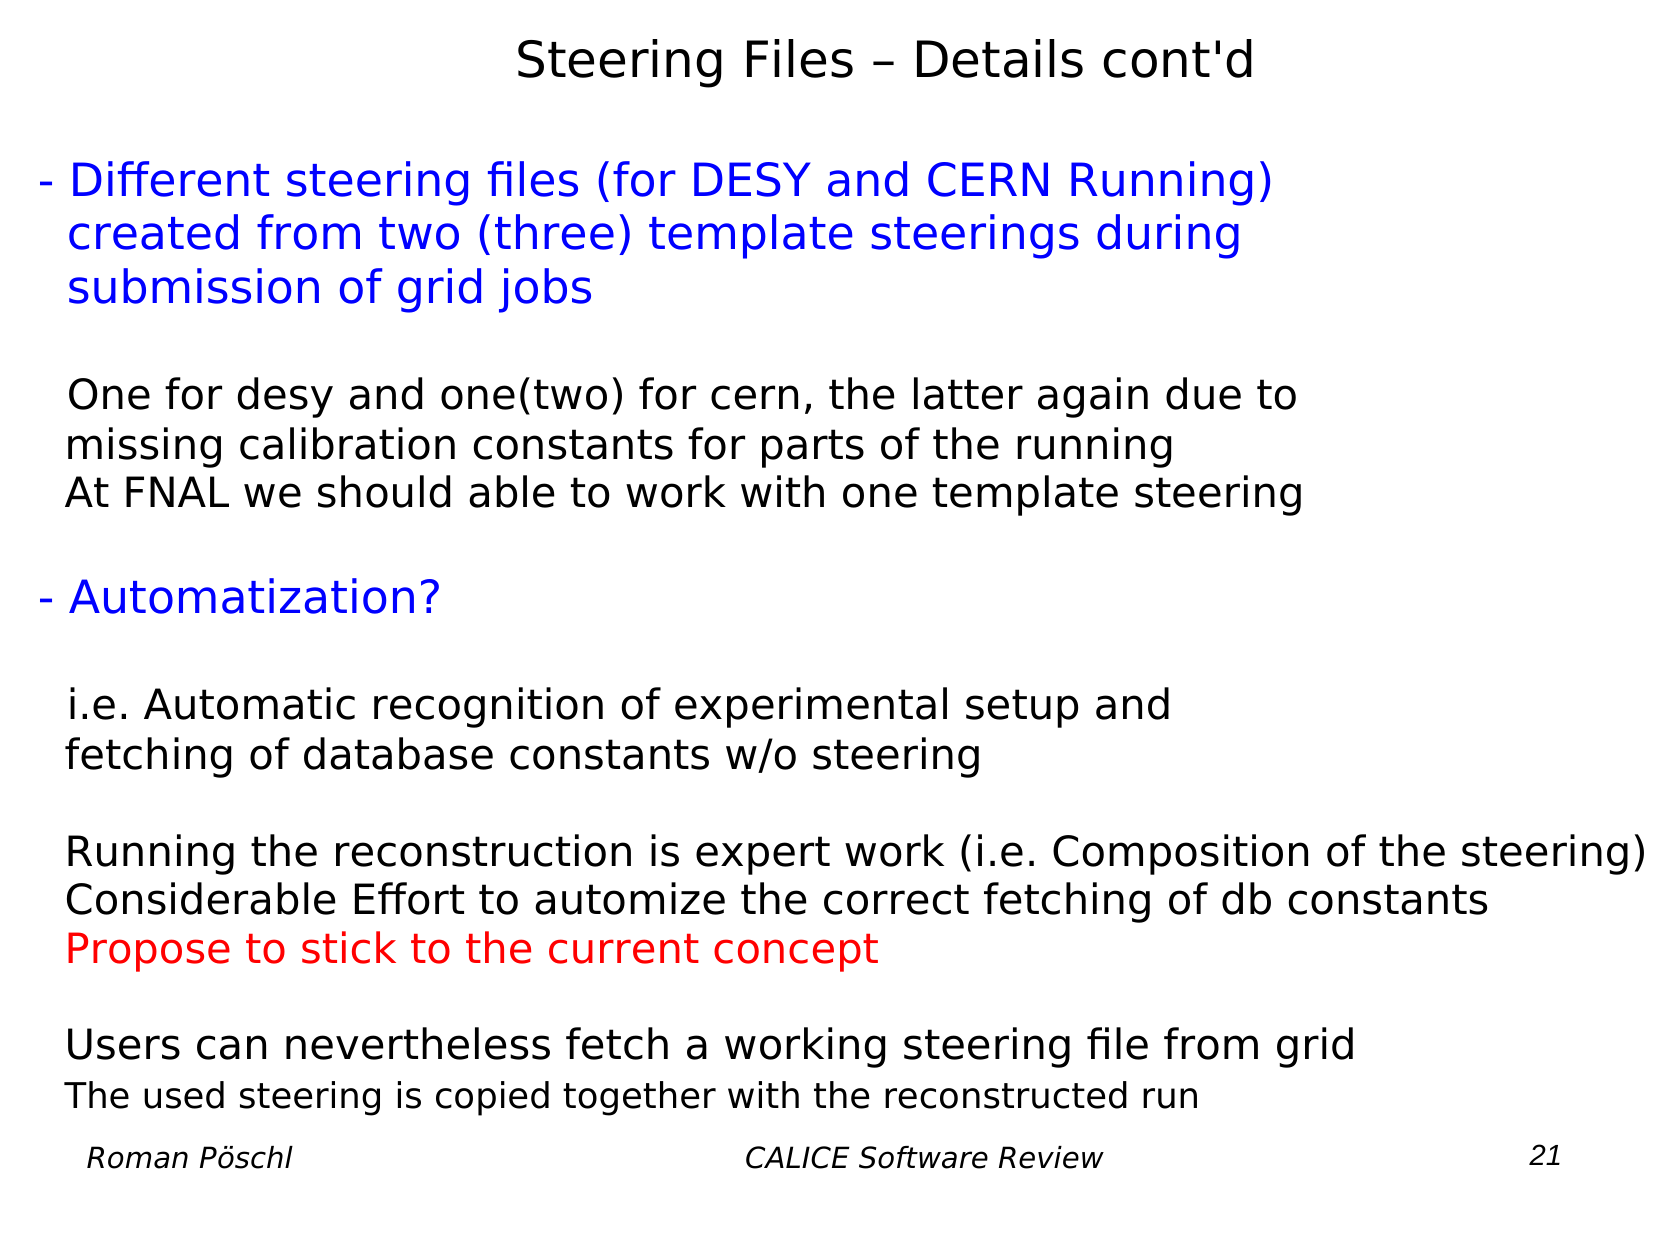

Steering Files – Details cont'd
- Different steering files (for DESY and CERN Running)
 created from two (three) template steerings during
 submission of grid jobs
 One for desy and one(two) for cern, the latter again due to
 missing calibration constants for parts of the running
 At FNAL we should able to work with one template steering
- Automatization?
 i.e. Automatic recognition of experimental setup and
 fetching of database constants w/o steering
 Running the reconstruction is expert work (i.e. Composition of the steering)
 Considerable Effort to automize the correct fetching of db constants
 Propose to stick to the current concept
 Users can nevertheless fetch a working steering file from grid
 The used steering is copied together with the reconstructed run